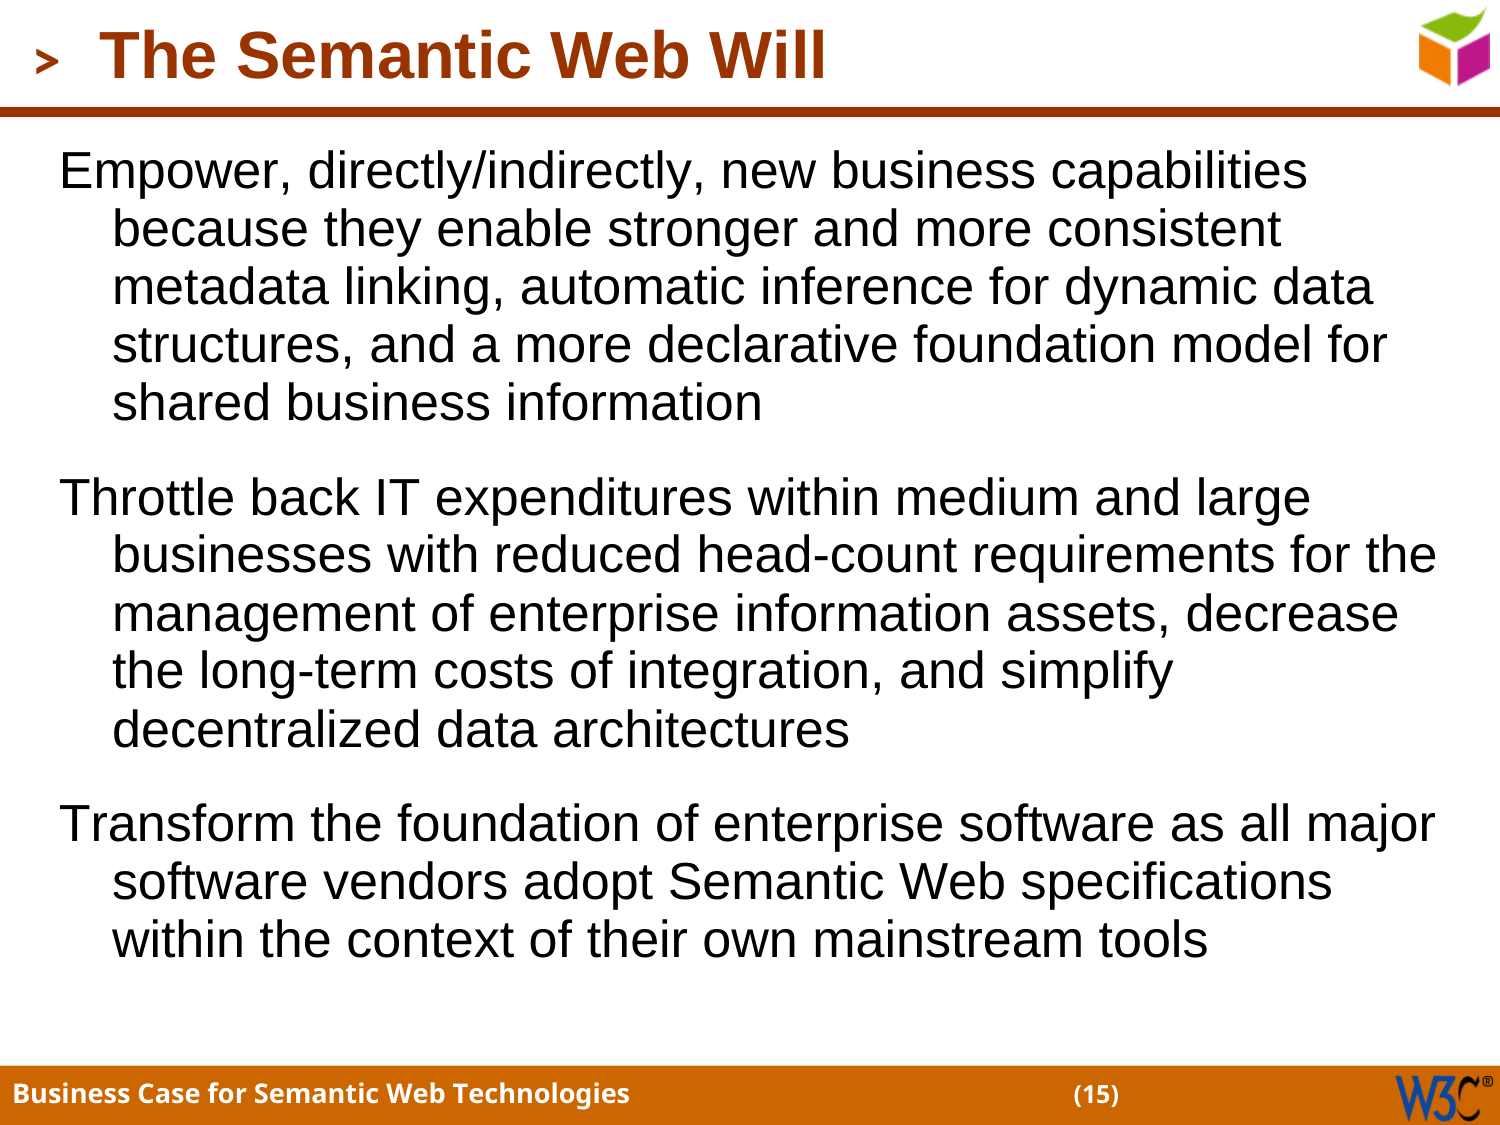

# The Semantic Web Will
Empower, directly/indirectly, new business capabilities because they enable stronger and more consistent metadata linking, automatic inference for dynamic data structures, and a more declarative foundation model for shared business information
Throttle back IT expenditures within medium and large businesses with reduced head-count requirements for the management of enterprise information assets, decrease the long-term costs of integration, and simplify decentralized data architectures
Transform the foundation of enterprise software as all major software vendors adopt Semantic Web specifications within the context of their own mainstream tools